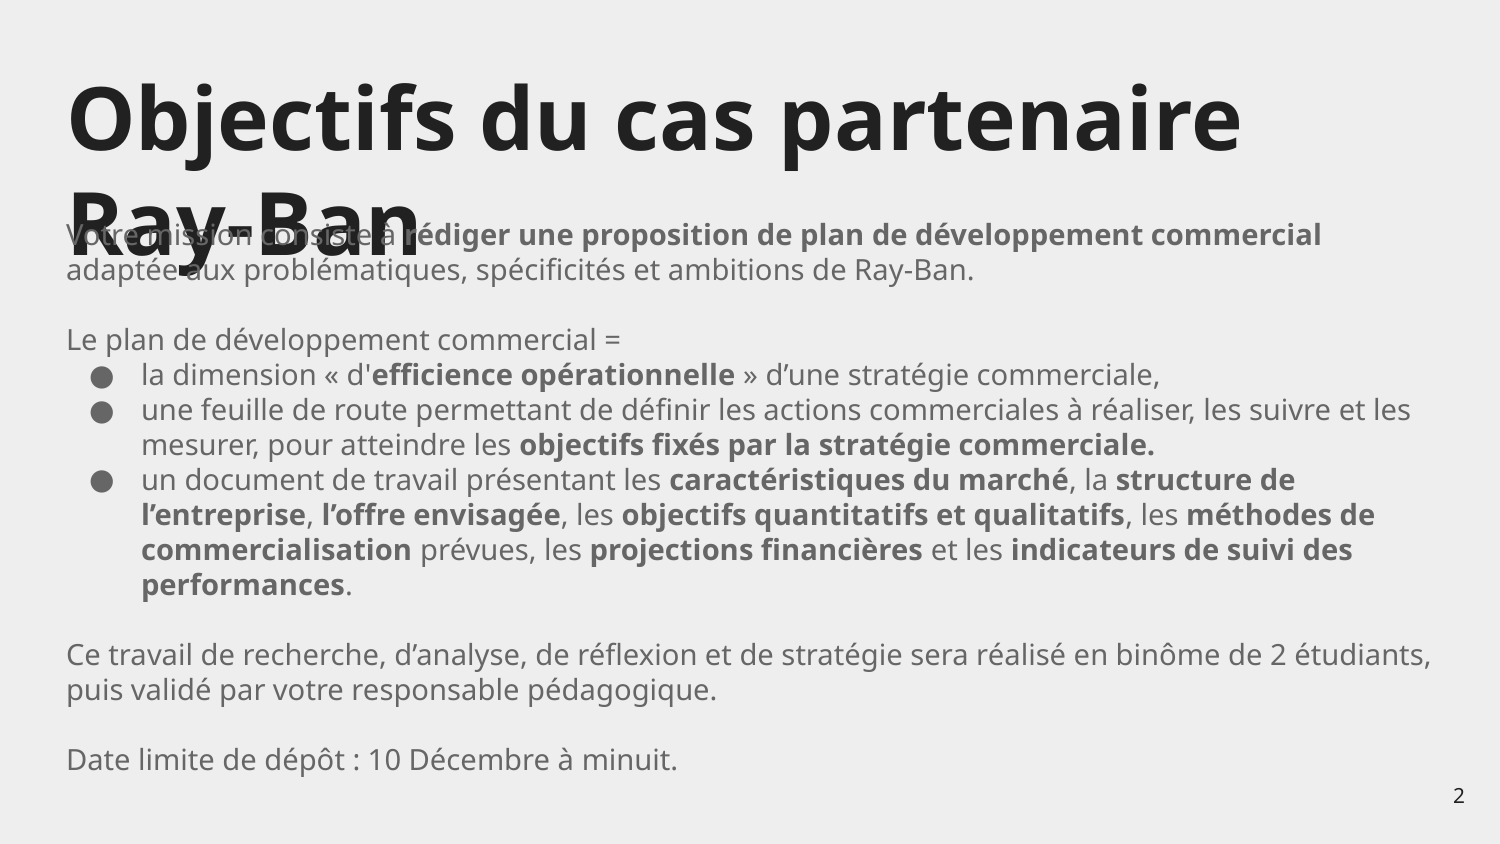

# Objectifs du cas partenaire Ray-Ban
Votre mission consiste à rédiger une proposition de plan de développement commercial adaptée aux problématiques, spécificités et ambitions de Ray-Ban.
Le plan de développement commercial =
la dimension « d'efficience opérationnelle » d’une stratégie commerciale,
une feuille de route permettant de définir les actions commerciales à réaliser, les suivre et les mesurer, pour atteindre les objectifs fixés par la stratégie commerciale.
un document de travail présentant les caractéristiques du marché, la structure de l’entreprise, l’offre envisagée, les objectifs quantitatifs et qualitatifs, les méthodes de commercialisation prévues, les projections financières et les indicateurs de suivi des performances.
Ce travail de recherche, d’analyse, de réflexion et de stratégie sera réalisé en binôme de 2 étudiants, puis validé par votre responsable pédagogique.
Date limite de dépôt : 10 Décembre à minuit.